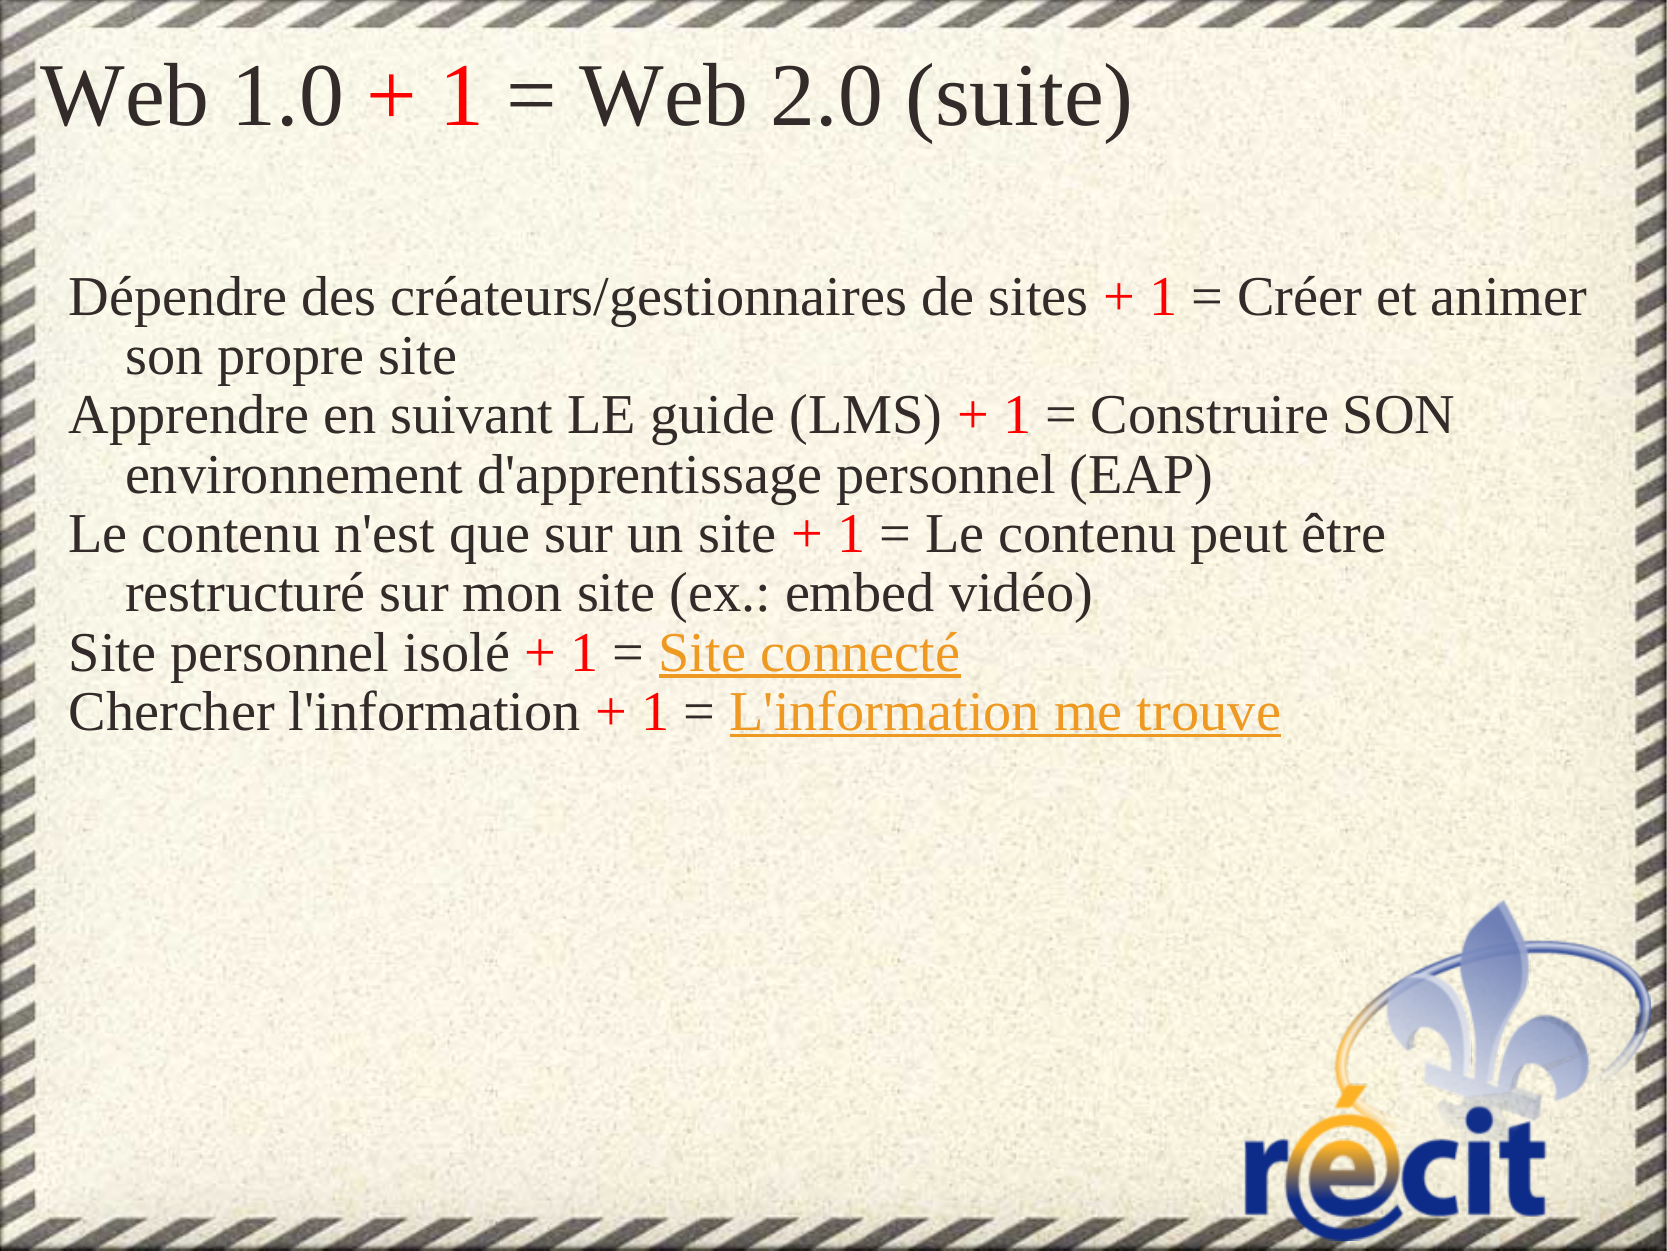

# Web 1.0 + 1 = Web 2.0 (suite)
Dépendre des créateurs/gestionnaires de sites + 1 = Créer et animer son propre site
Apprendre en suivant LE guide (LMS) + 1 = Construire SON environnement d'apprentissage personnel (EAP)
Le contenu n'est que sur un site + 1 = Le contenu peut être restructuré sur mon site (ex.: embed vidéo)
Site personnel isolé + 1 = Site connecté
Chercher l'information + 1 = L'information me trouve